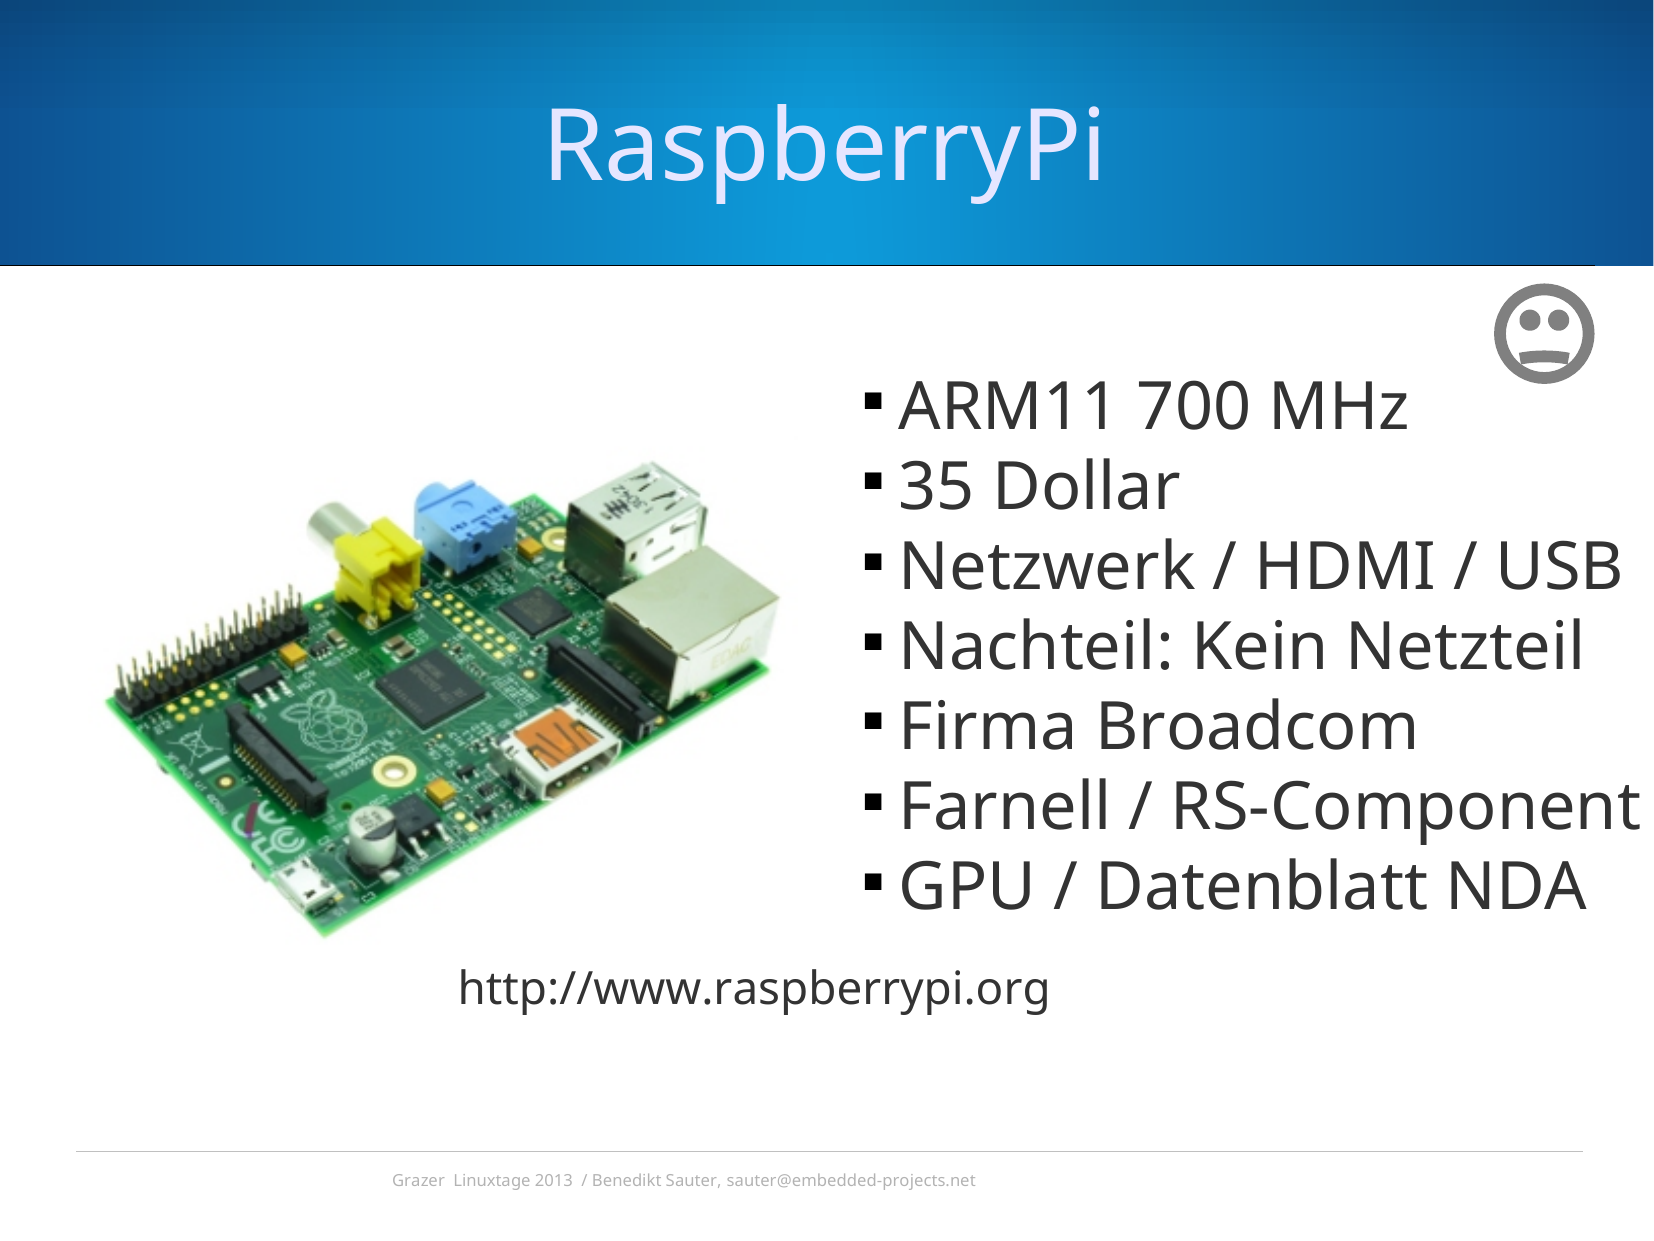

# RaspberryPi
 ARM11 700 MHz
 35 Dollar
 Netzwerk / HDMI / USB
 Nachteil: Kein Netzteil
 Firma Broadcom
 Farnell / RS-Component
 GPU / Datenblatt NDA
http://www.raspberrypi.org